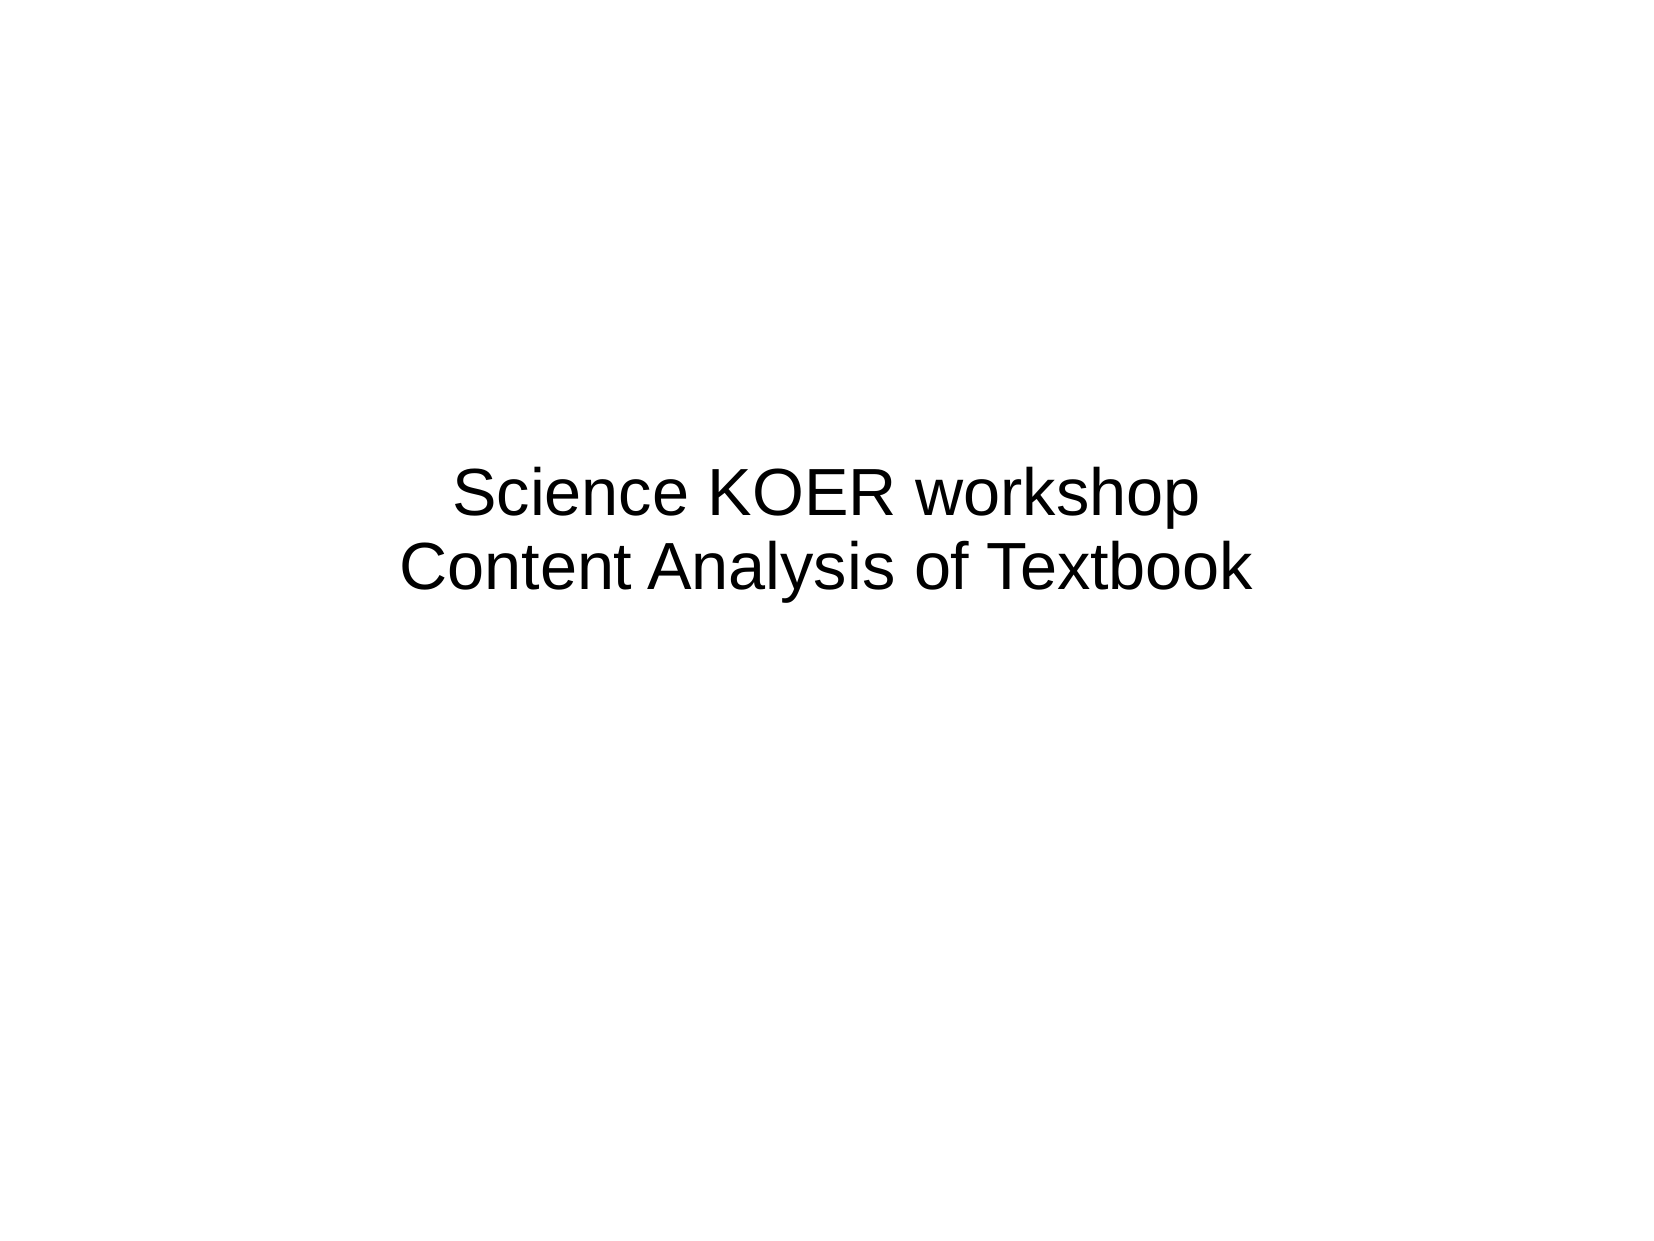

# Science KOER workshop
Content Analysis of Textbook